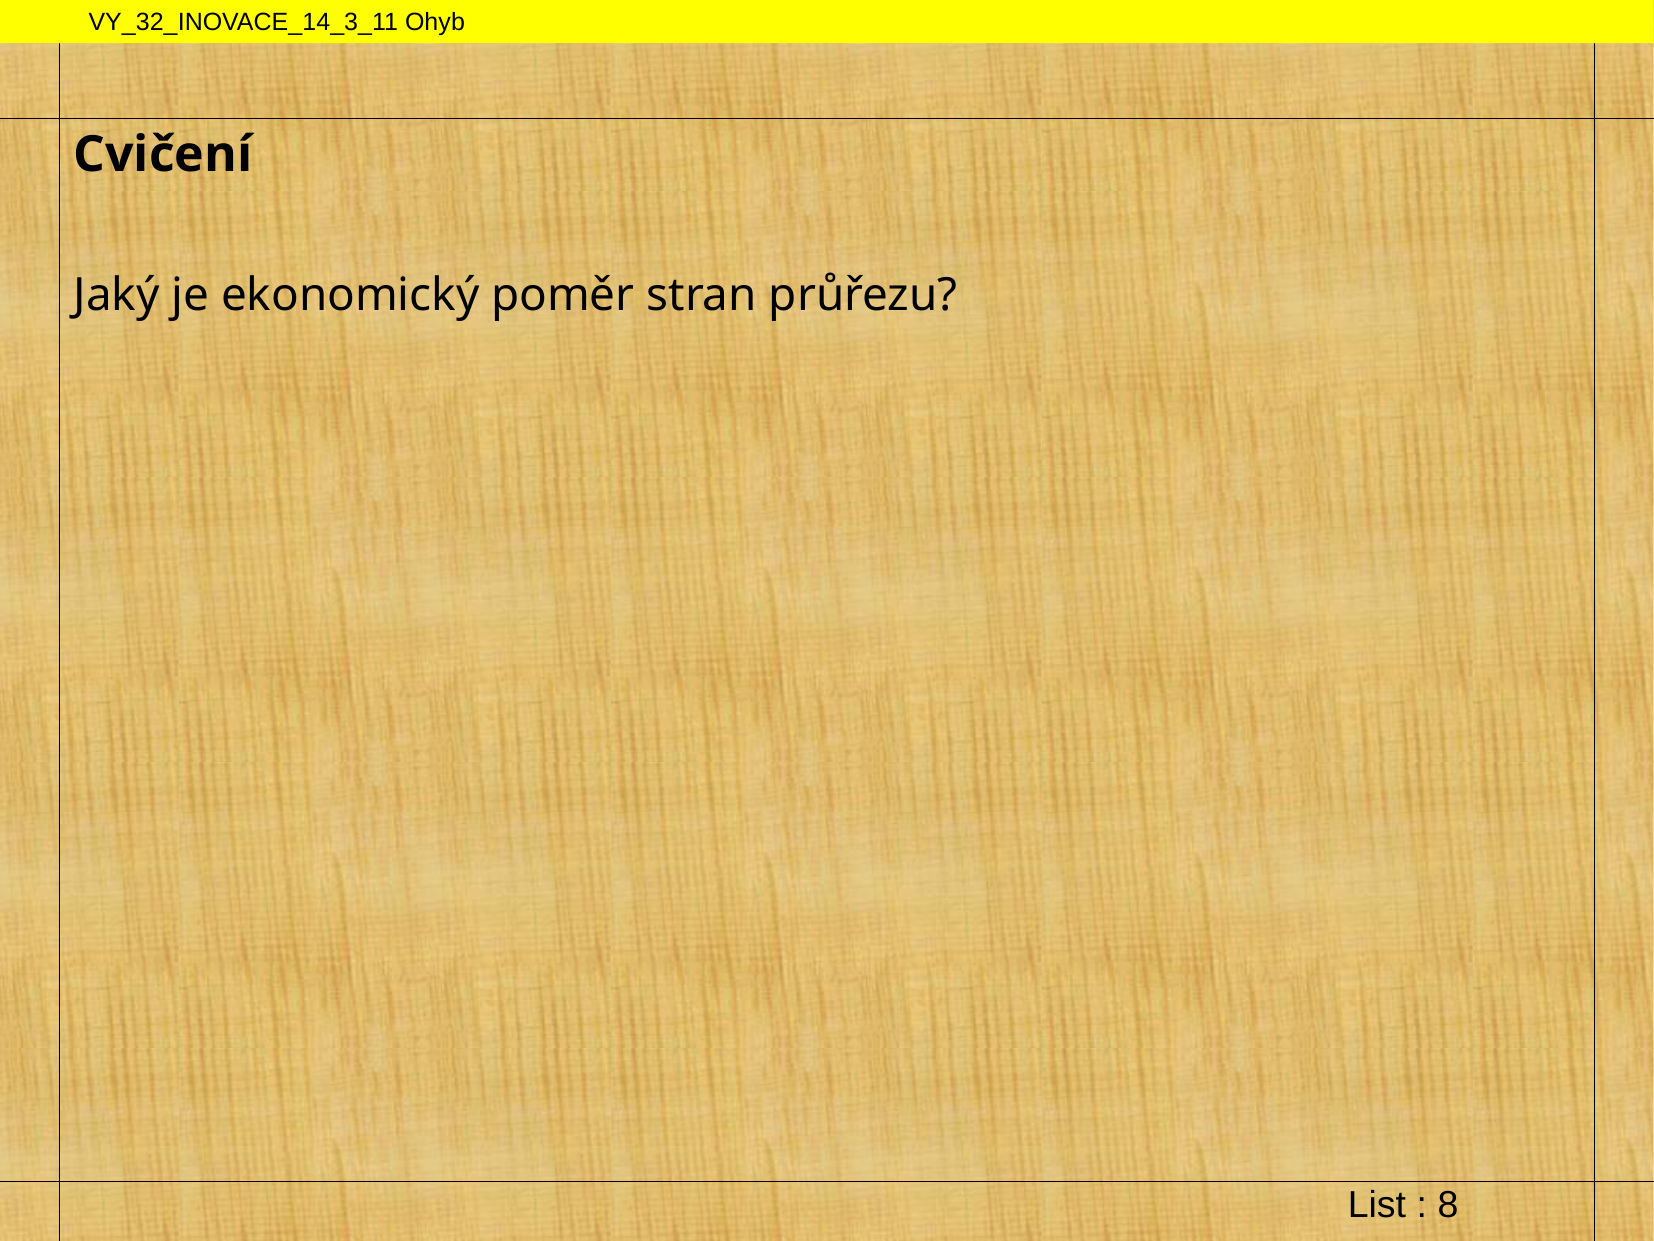

VY_32_INOVACE_14_3_11 Ohyb
Cvičení
Jaký je ekonomický poměr stran průřezu?
List :